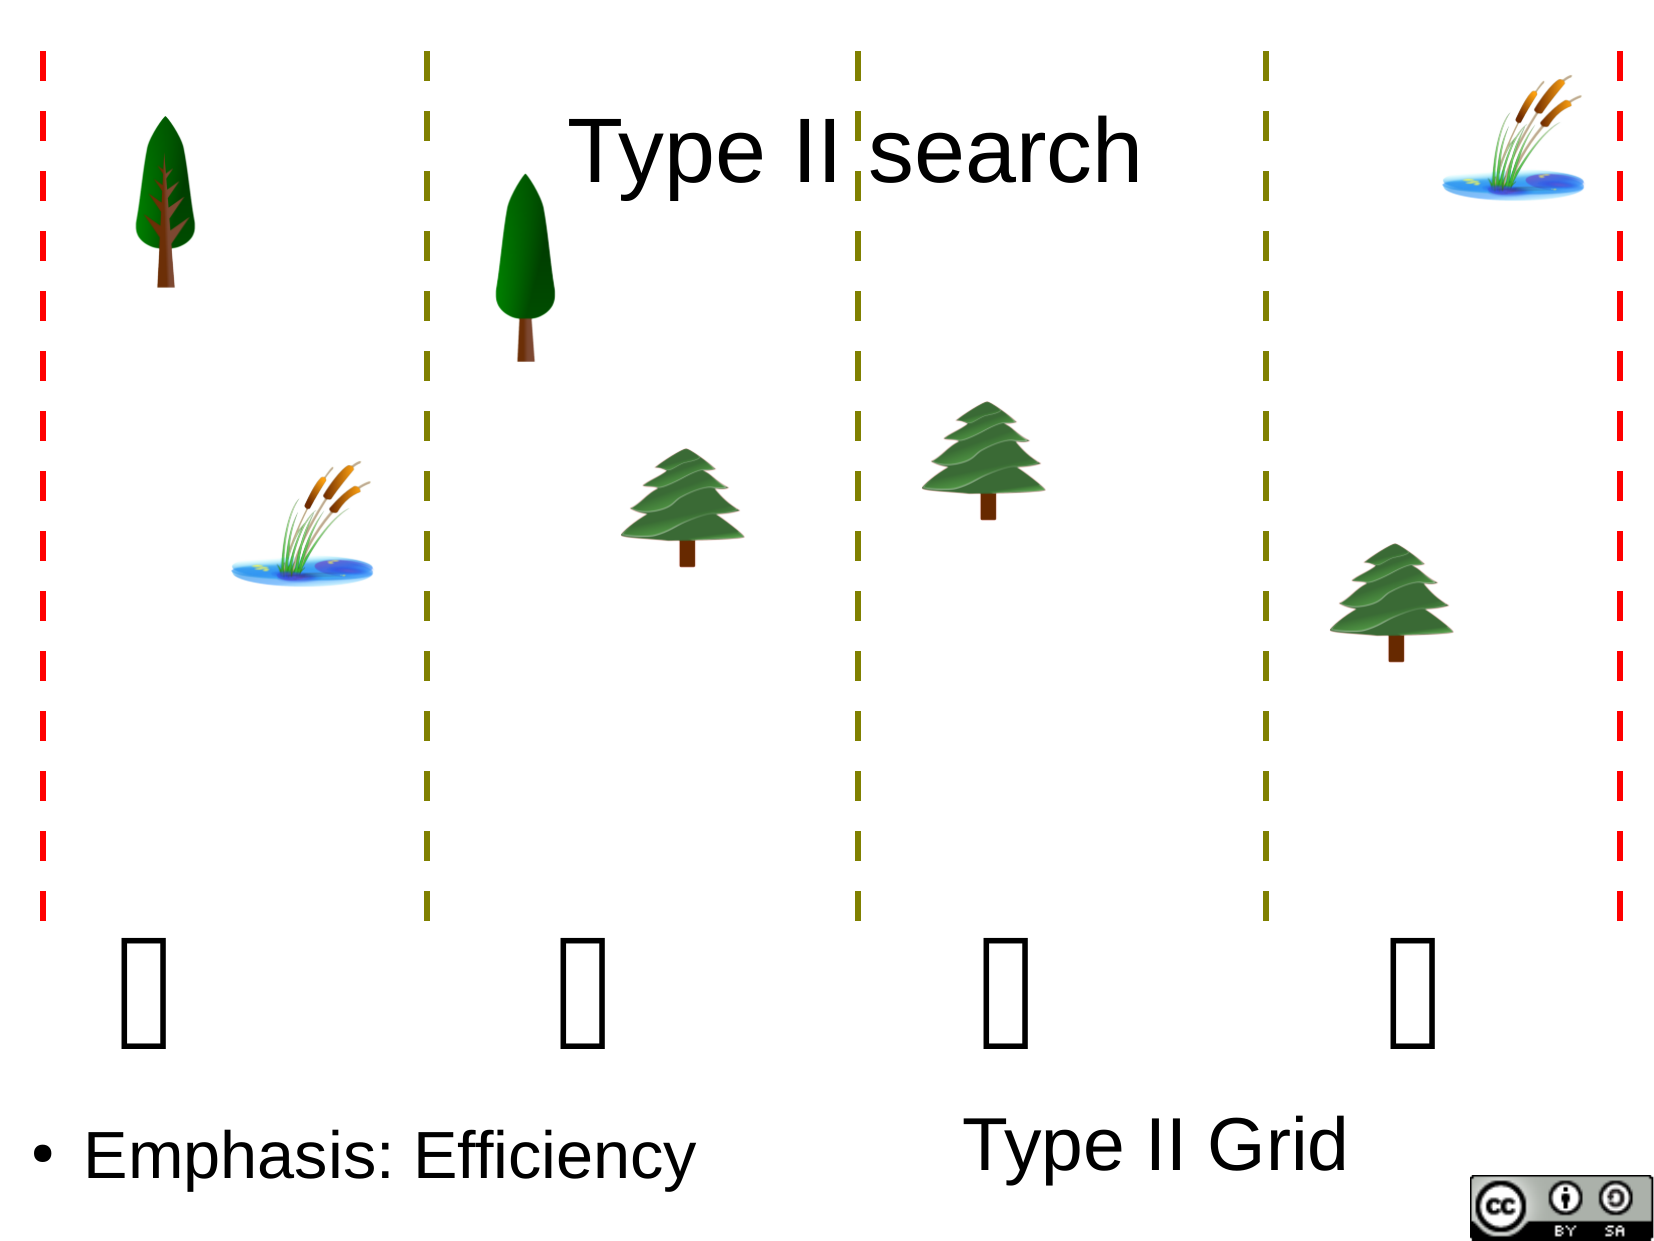

Type II search




# Type II Grid
Emphasis: Efficiency